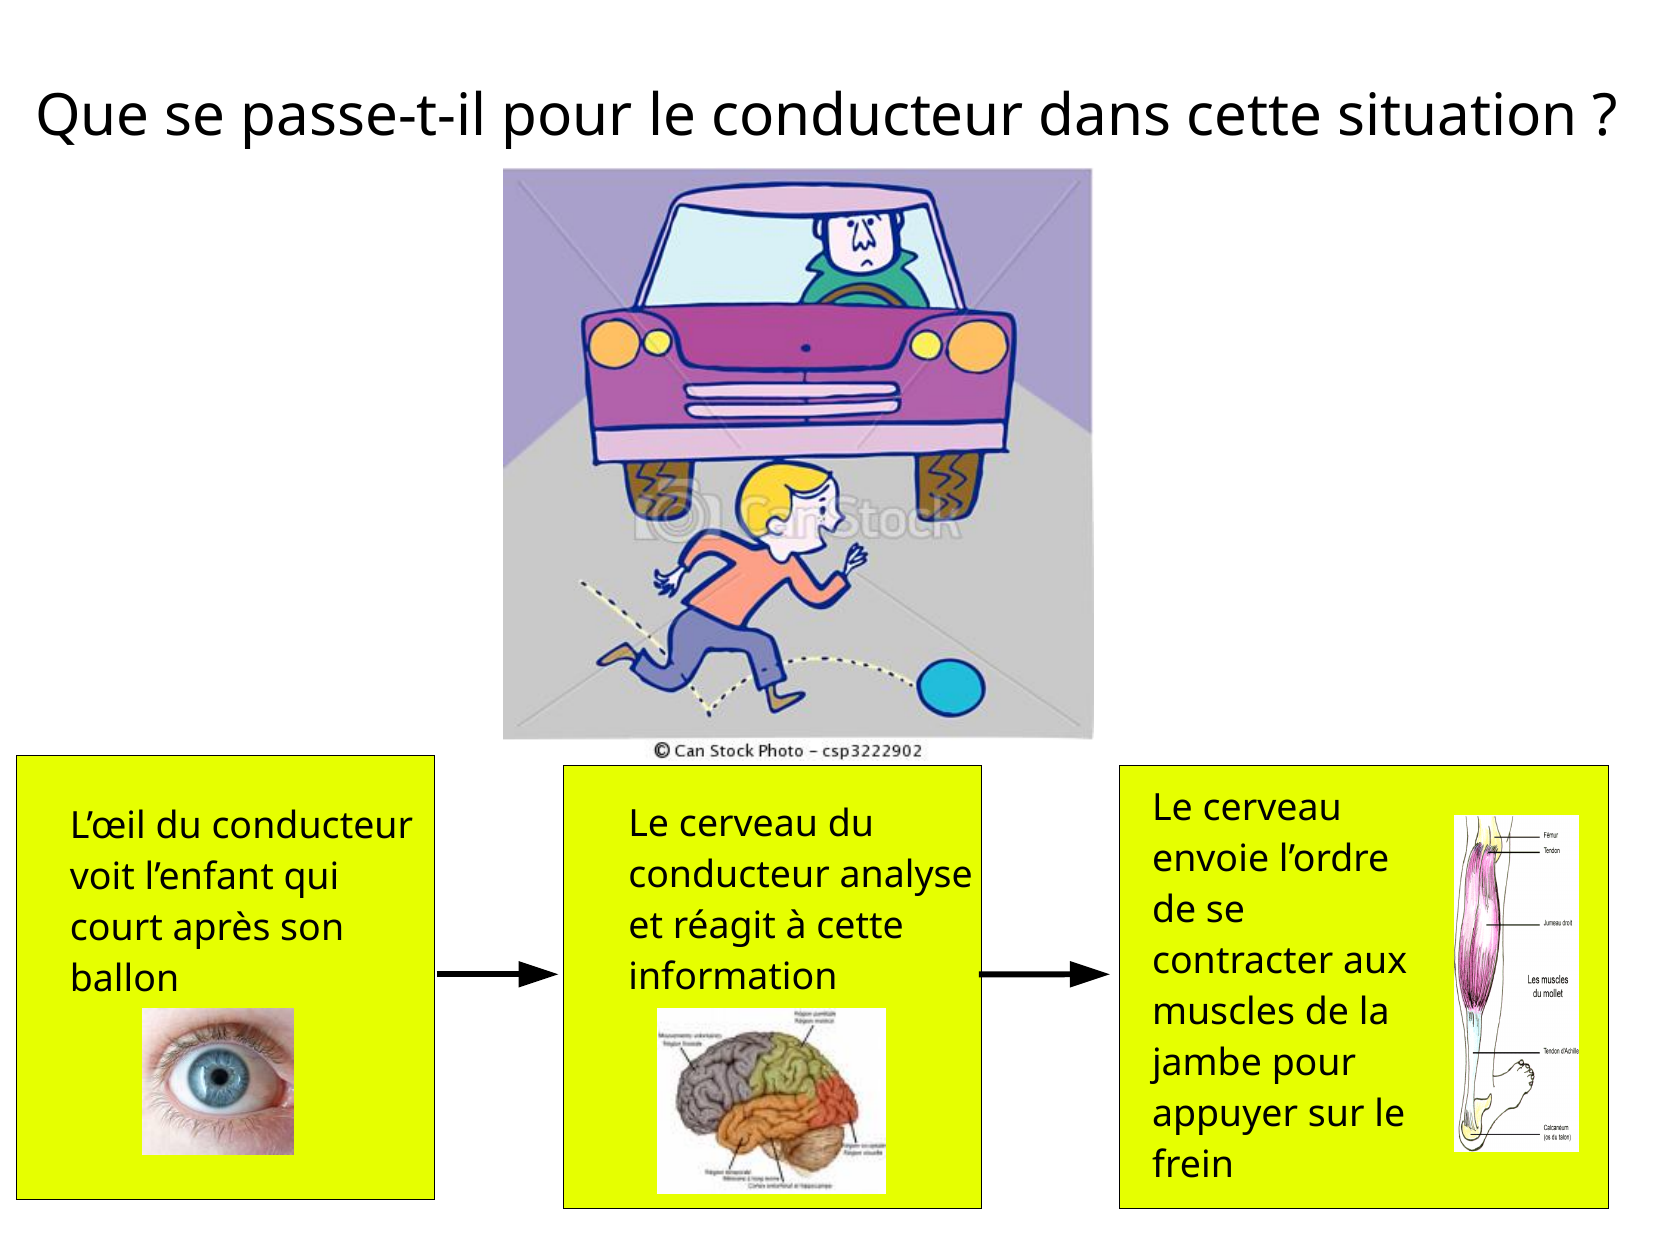

Que se passe-t-il pour le conducteur dans cette situation ?
Le cerveau envoie l’ordre de se contracter aux muscles de la jambe pour appuyer sur le frein
Le cerveau du conducteur analyse et réagit à cette information
L’œil du conducteur voit l’enfant qui court après son ballon